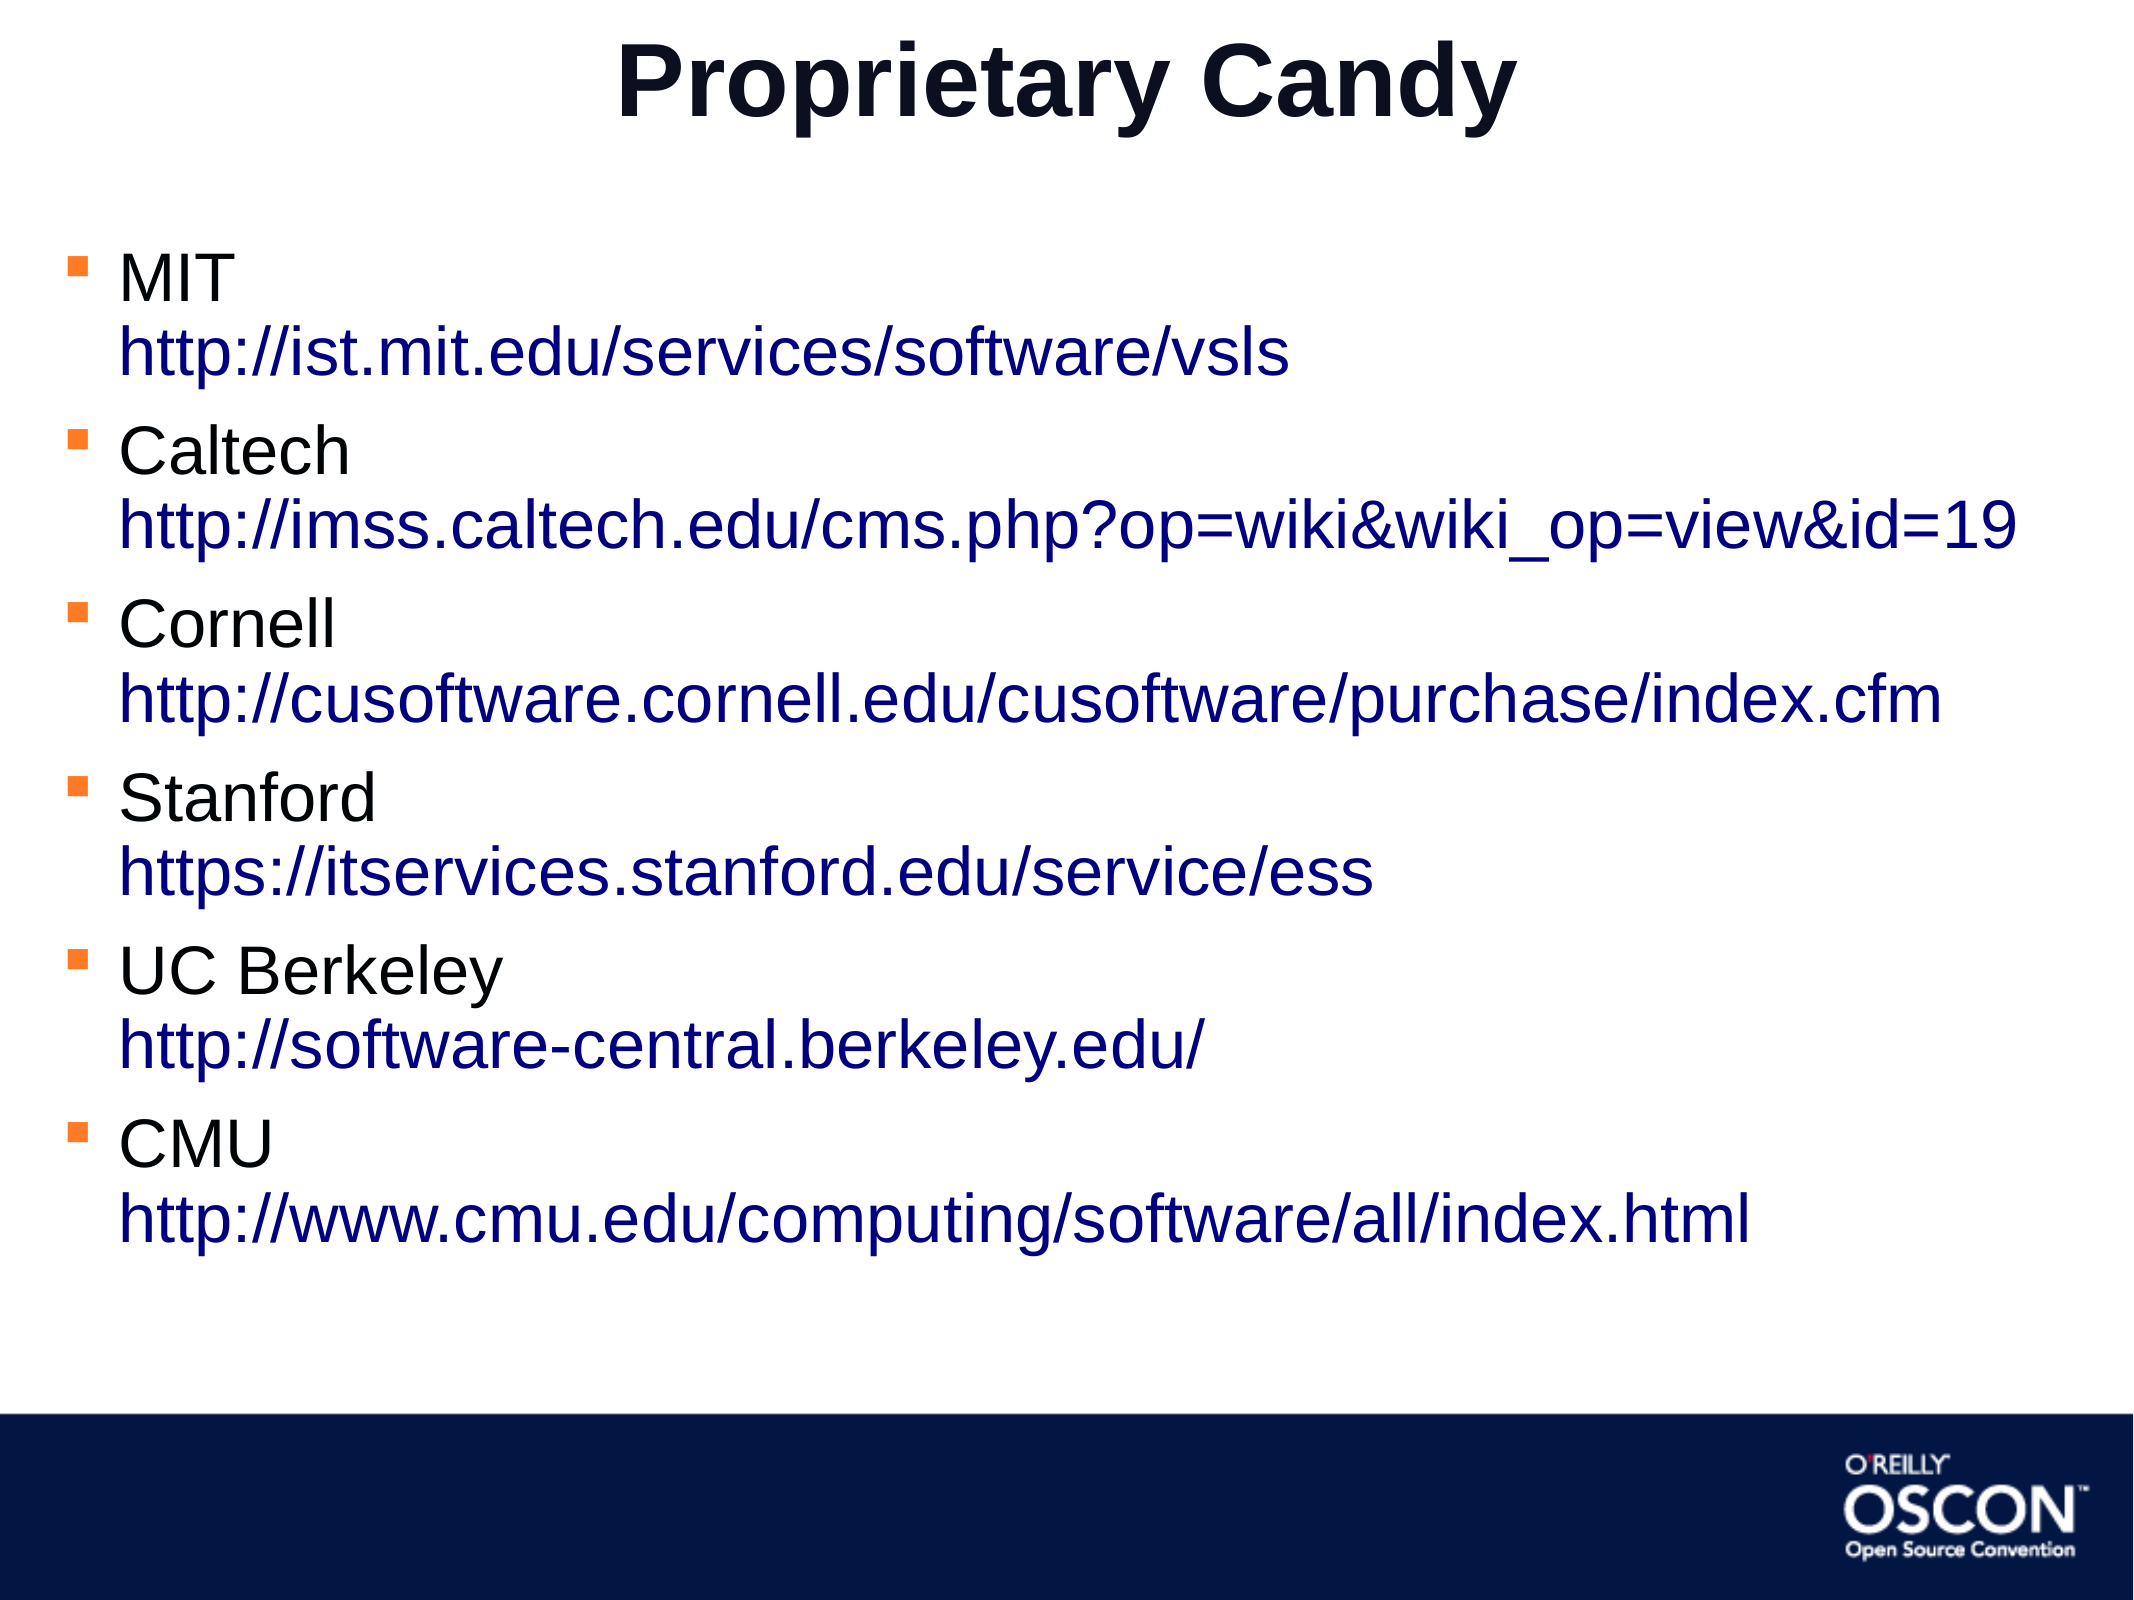

# Proprietary Candy
MIT
http://ist.mit.edu/services/software/vsls
Caltech
http://imss.caltech.edu/cms.php?op=wiki&wiki_op=view&id=19
Cornell
http://cusoftware.cornell.edu/cusoftware/purchase/index.cfm
Stanford
https://itservices.stanford.edu/service/ess
UC Berkeley
http://software-central.berkeley.edu/
CMU
http://www.cmu.edu/computing/software/all/index.html